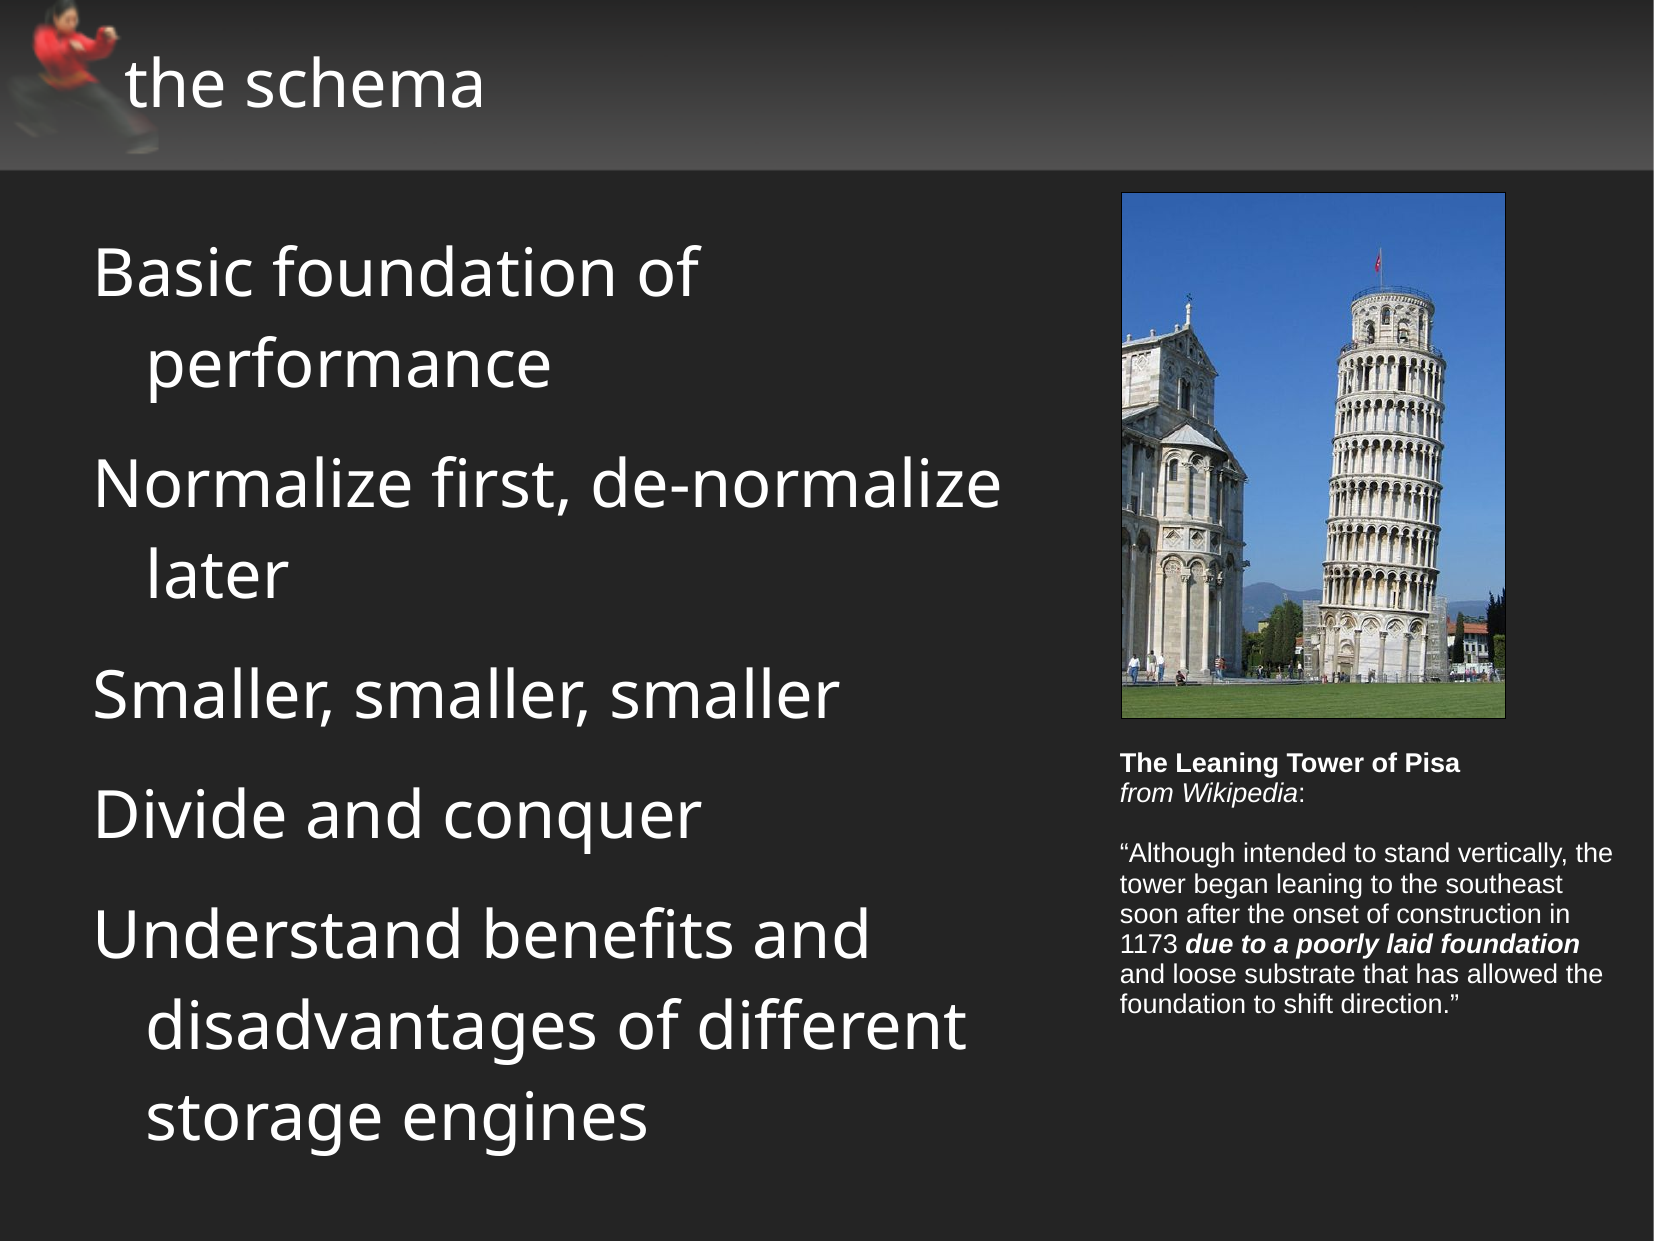

# the schema
Basic foundation of performance
Normalize first, de-normalize later
Smaller, smaller, smaller
Divide and conquer
Understand benefits and disadvantages of different storage engines
The Leaning Tower of Pisa
from Wikipedia:
“Although intended to stand vertically, the tower began leaning to the southeast soon after the onset of construction in 1173 due to a poorly laid foundation and loose substrate that has allowed the foundation to shift direction.”